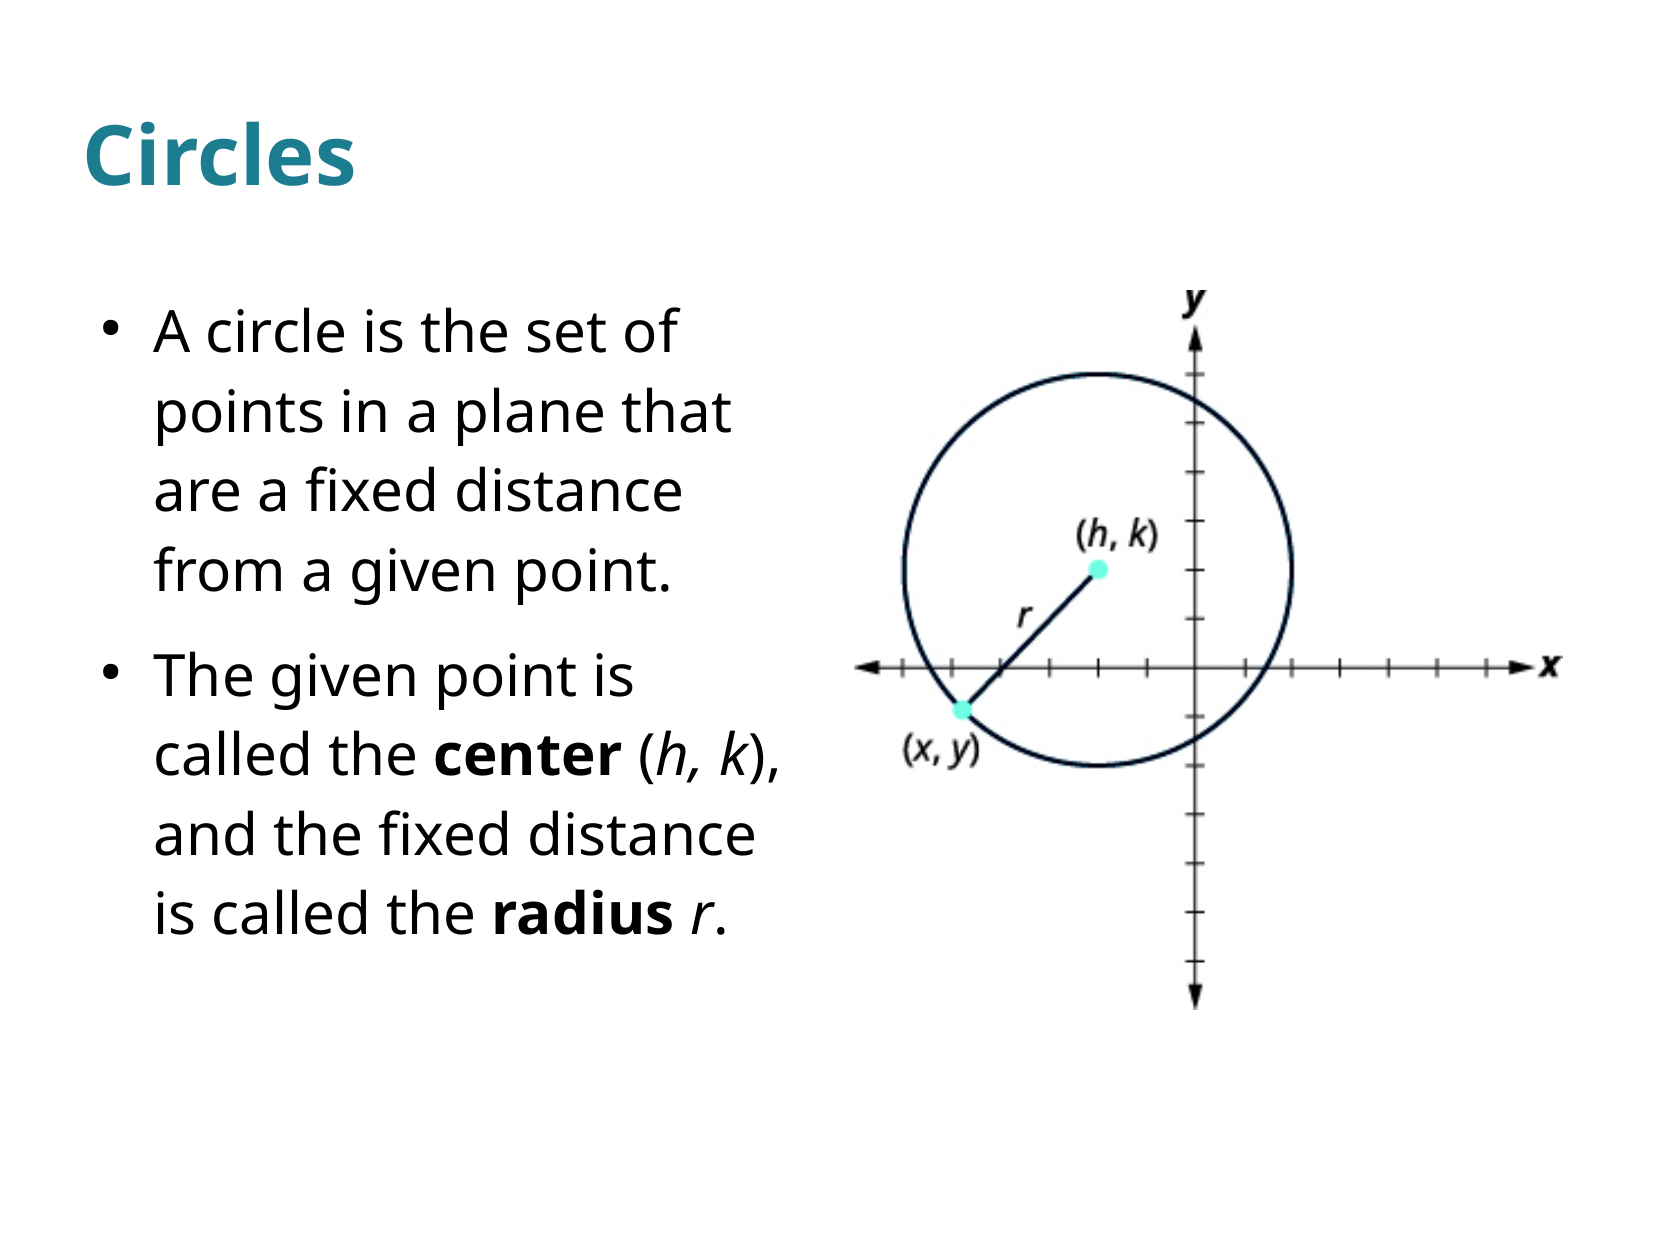

# Circles
A circle is the set of points in a plane that are a fixed distance from a given point.
The given point is called the center (h, k), and the fixed distance is called the radius r.